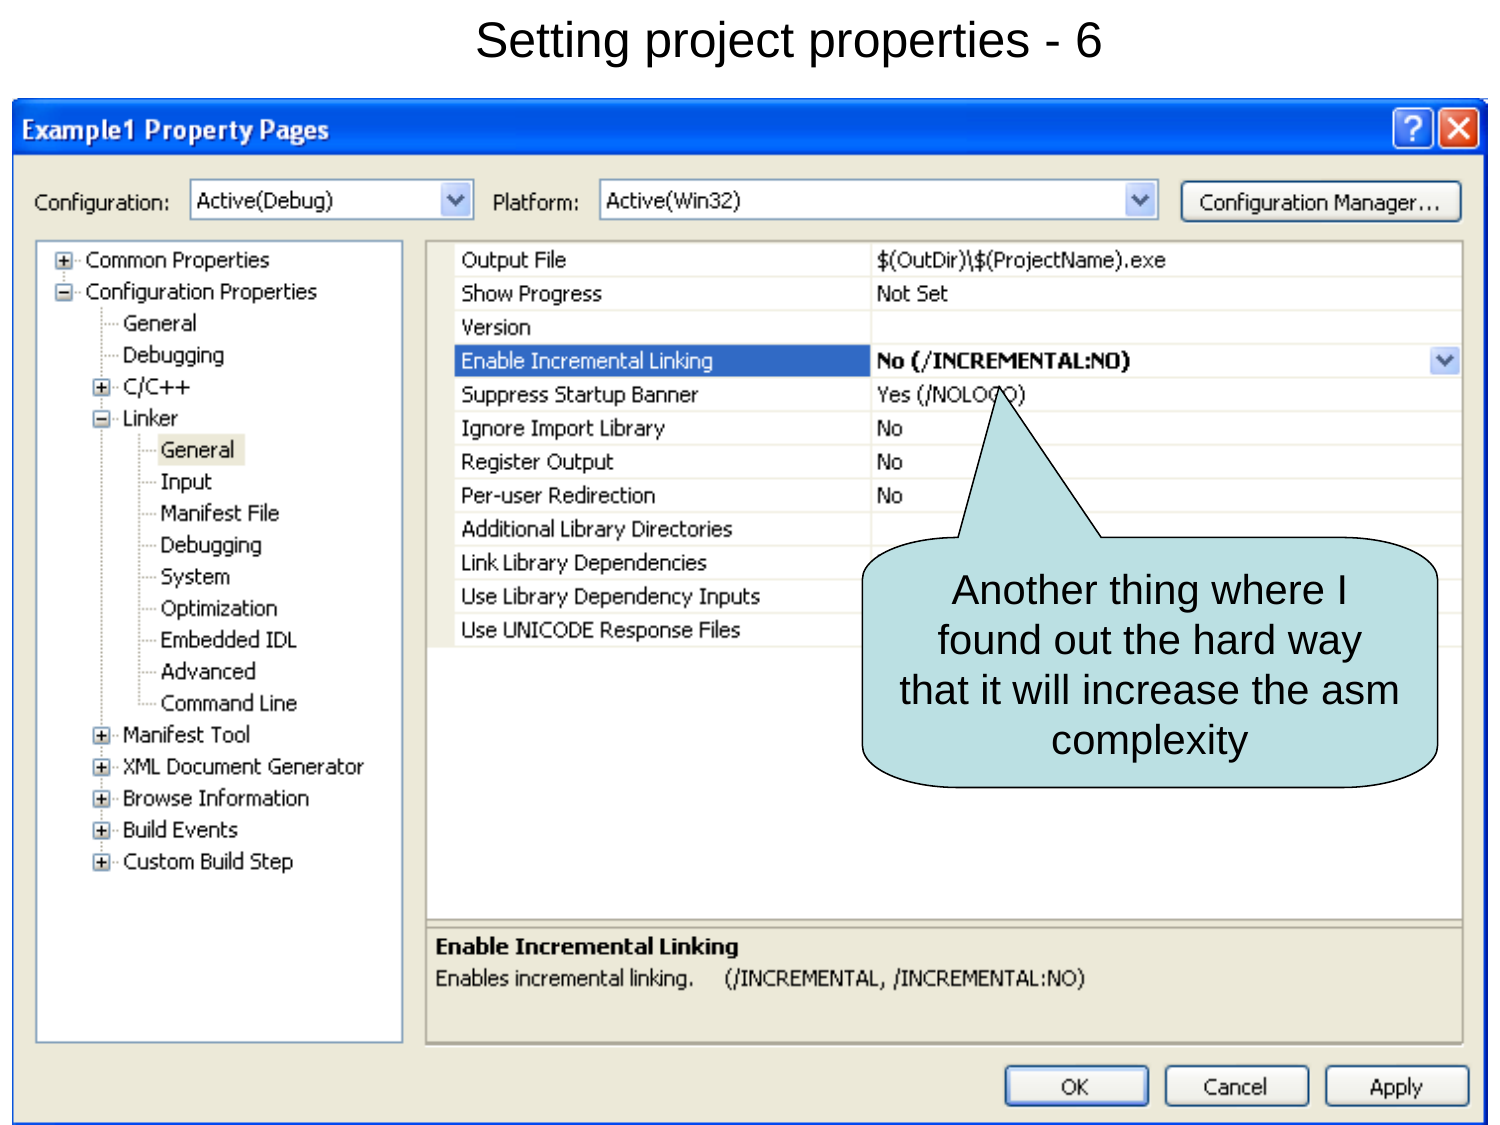

Setting project properties - 6
# Setting project properties 6
Another thing where I found out the hard way that it will increase the asm complexity